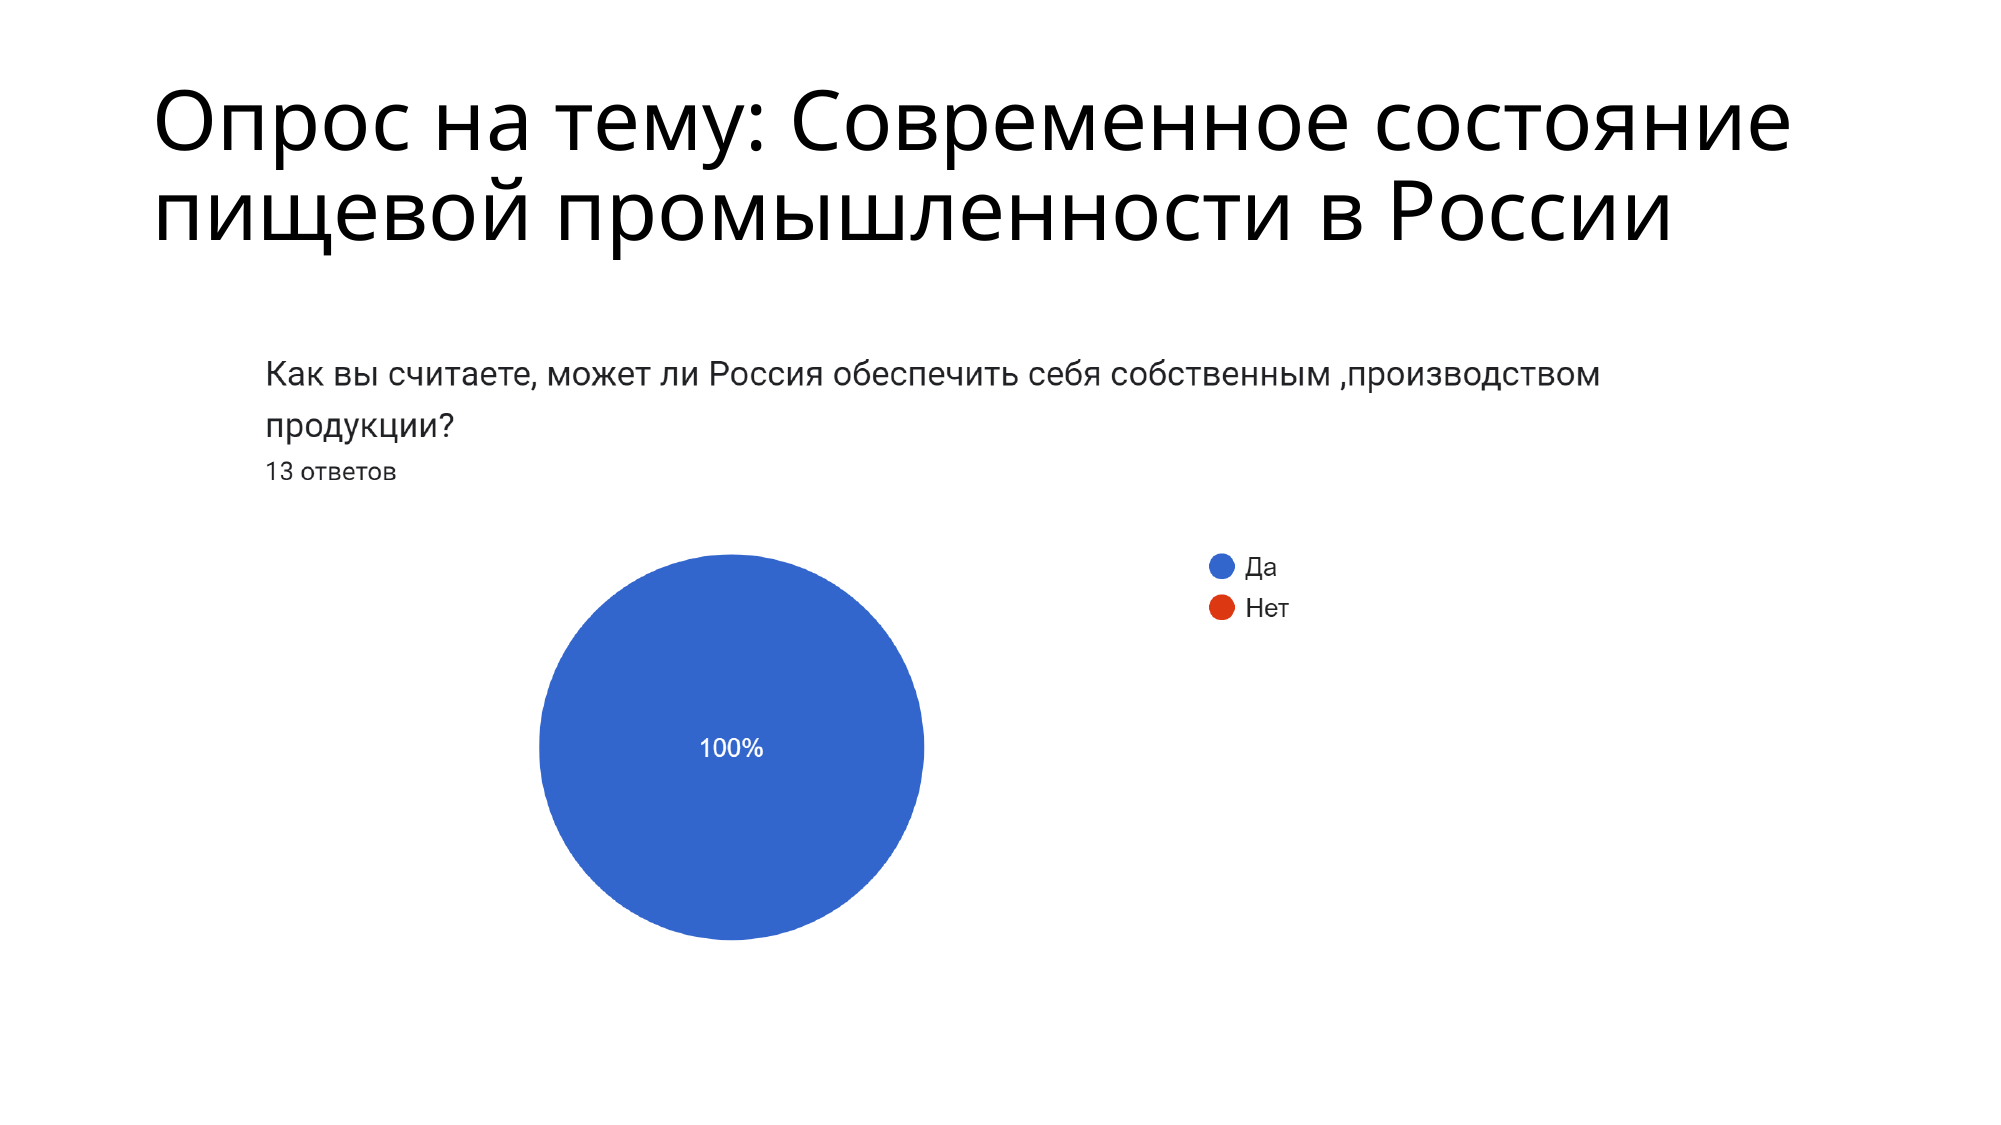

# Опрос на тему: Современное состояние пищевой промышленности в России